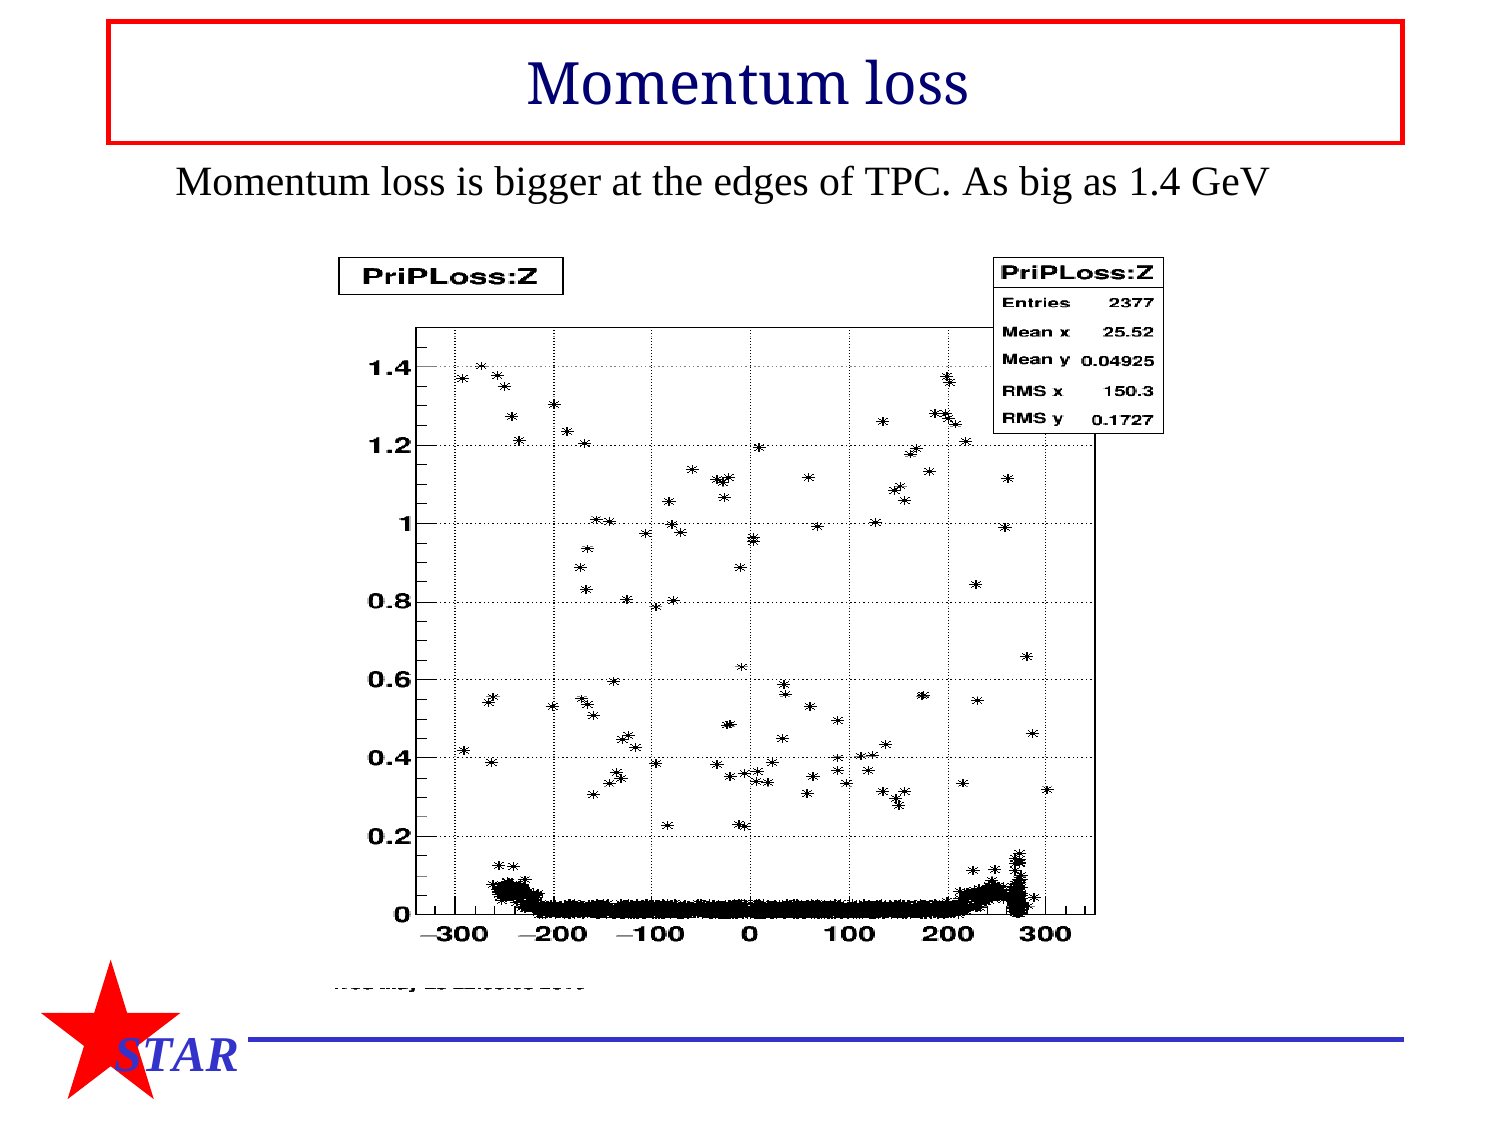

# Momentum loss
Momentum loss is bigger at the edges of TPC. As big as 1.4 GeV